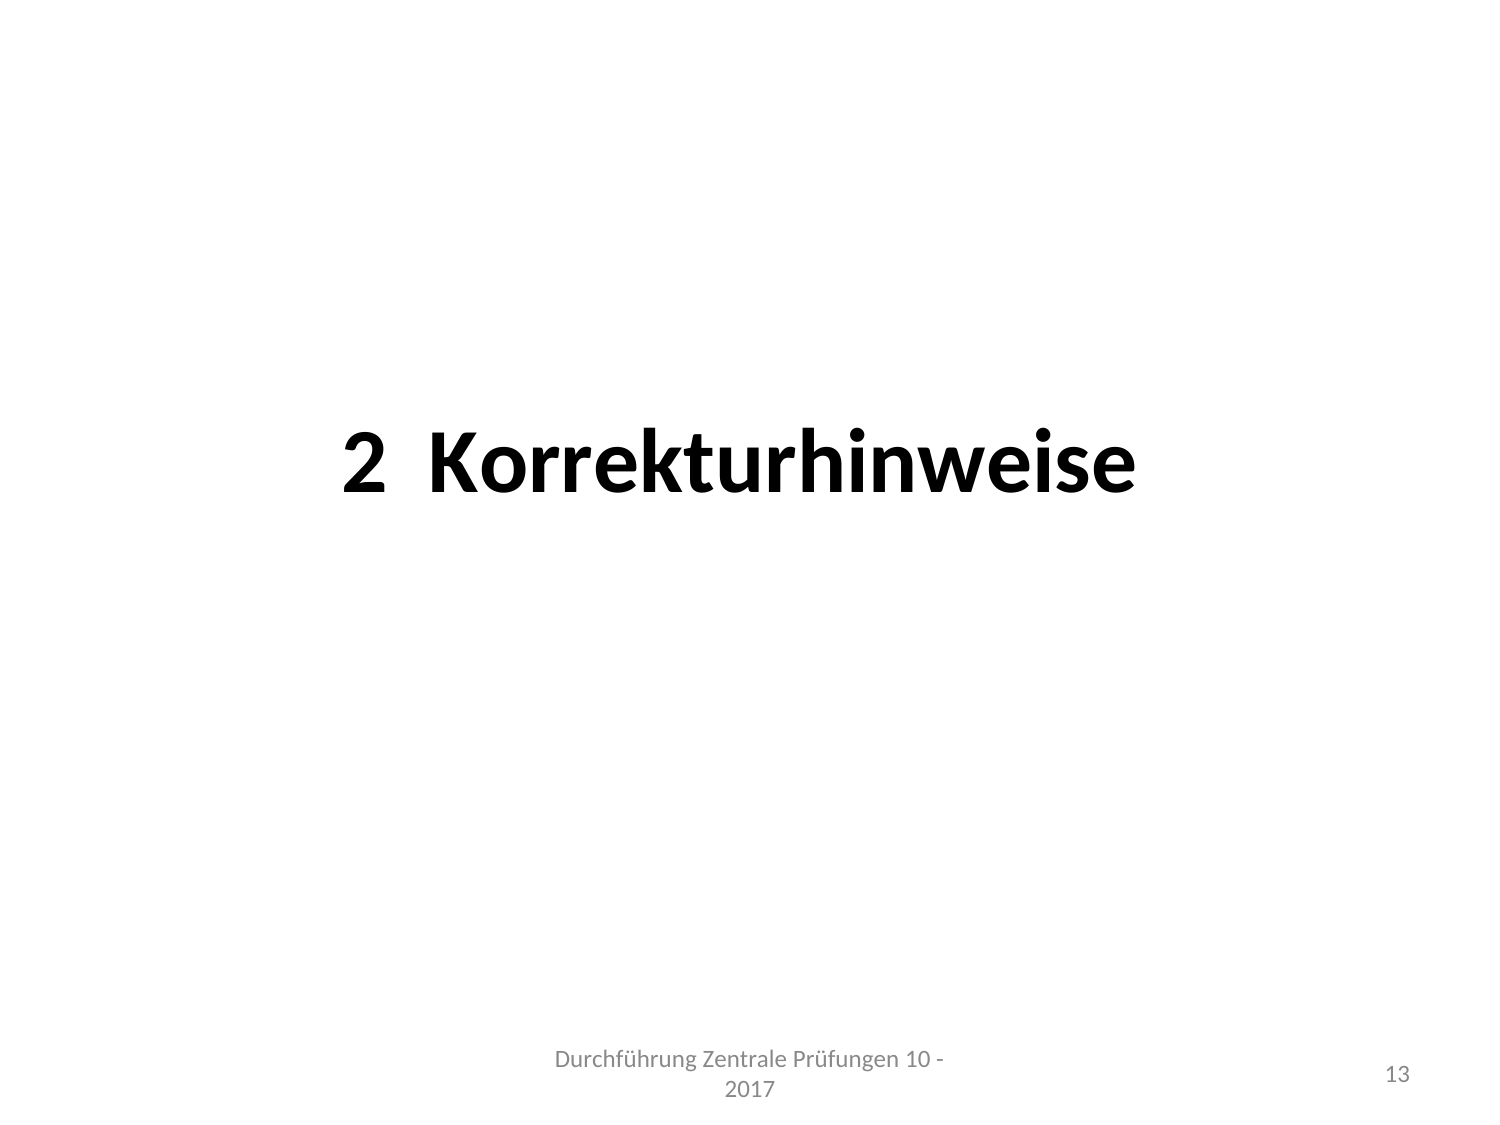

# 2 Korrekturhinweise
Durchführung Zentrale Prüfungen 10 - 2017